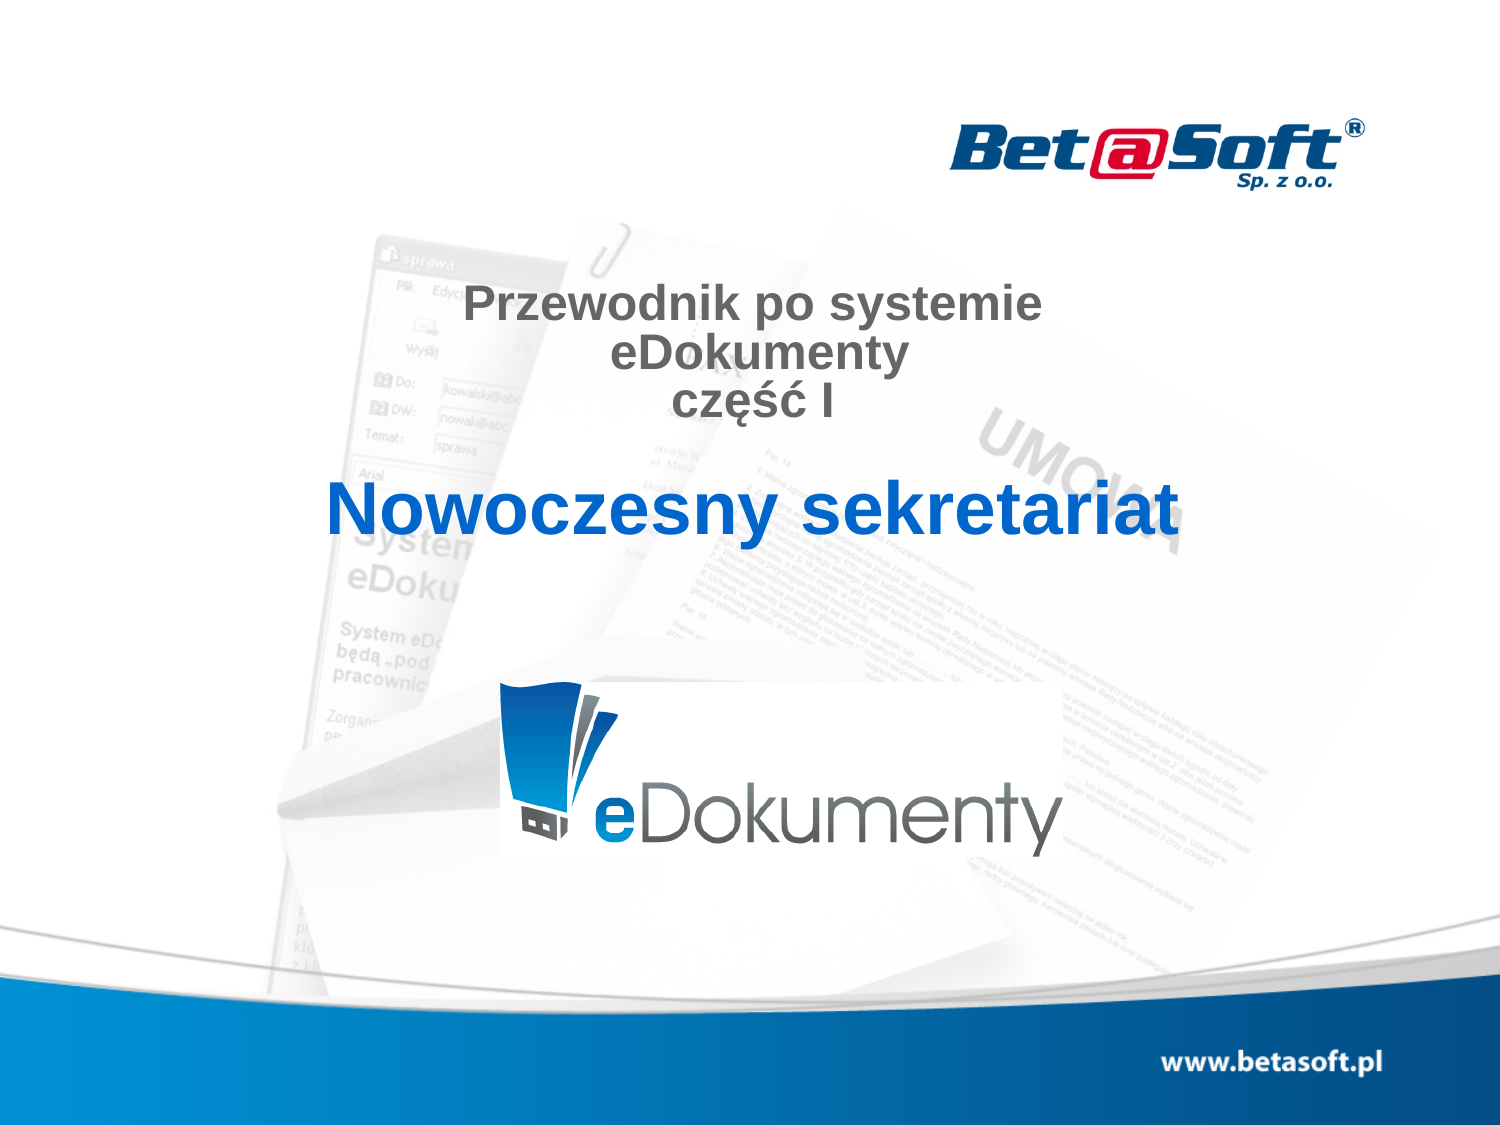

# Przewodnik po systemie eDokumenty część I Nowoczesny sekretariat